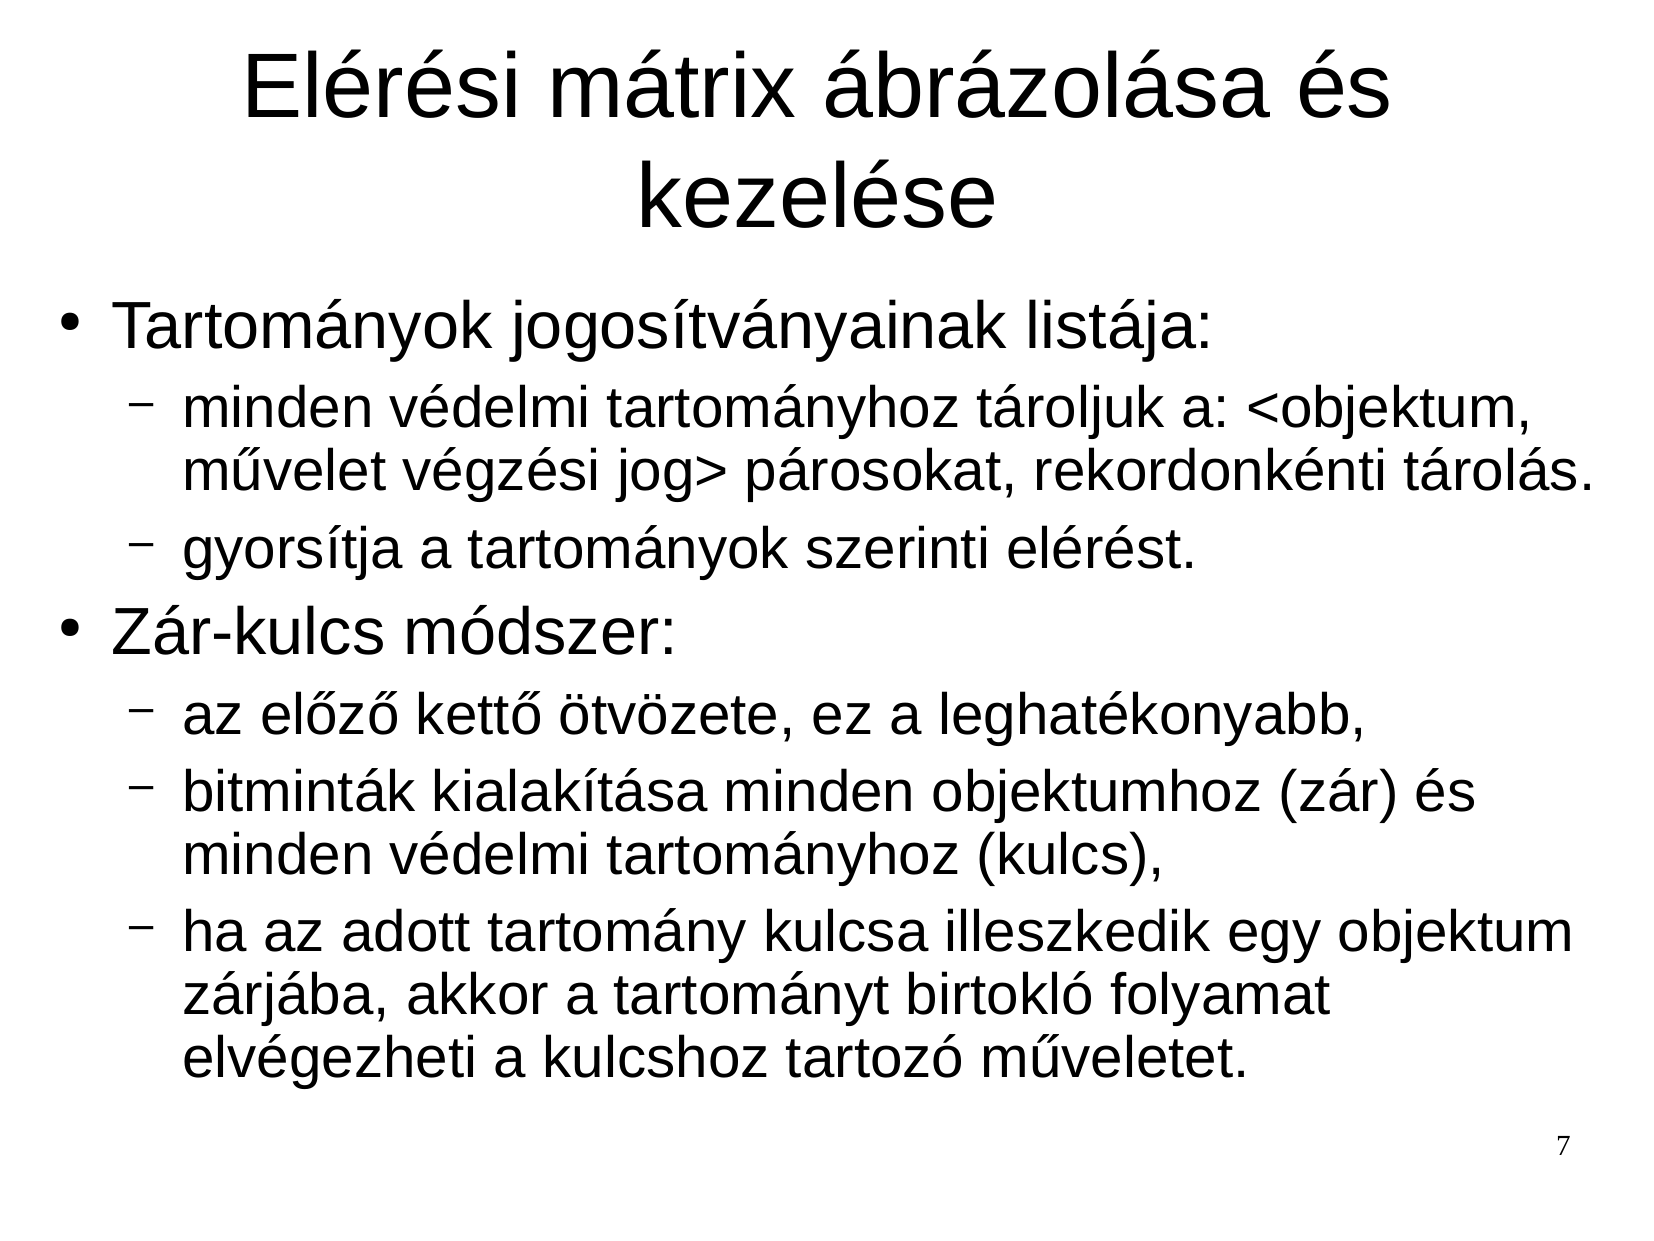

# Elérési mátrix ábrázolása és kezelése
Tartományok jogosítványainak listája:
minden védelmi tartományhoz tároljuk a: <objektum, művelet végzési jog> párosokat, rekordonkénti tárolás.
gyorsítja a tartományok szerinti elérést.
Zár-kulcs módszer:
az előző kettő ötvözete, ez a leghatékonyabb,
bitminták kialakítása minden objektumhoz (zár) és minden védelmi tartományhoz (kulcs),
ha az adott tartomány kulcsa illeszkedik egy objektum zárjába, akkor a tartományt birtokló folyamat elvégezheti a kulcshoz tartozó műveletet.
7